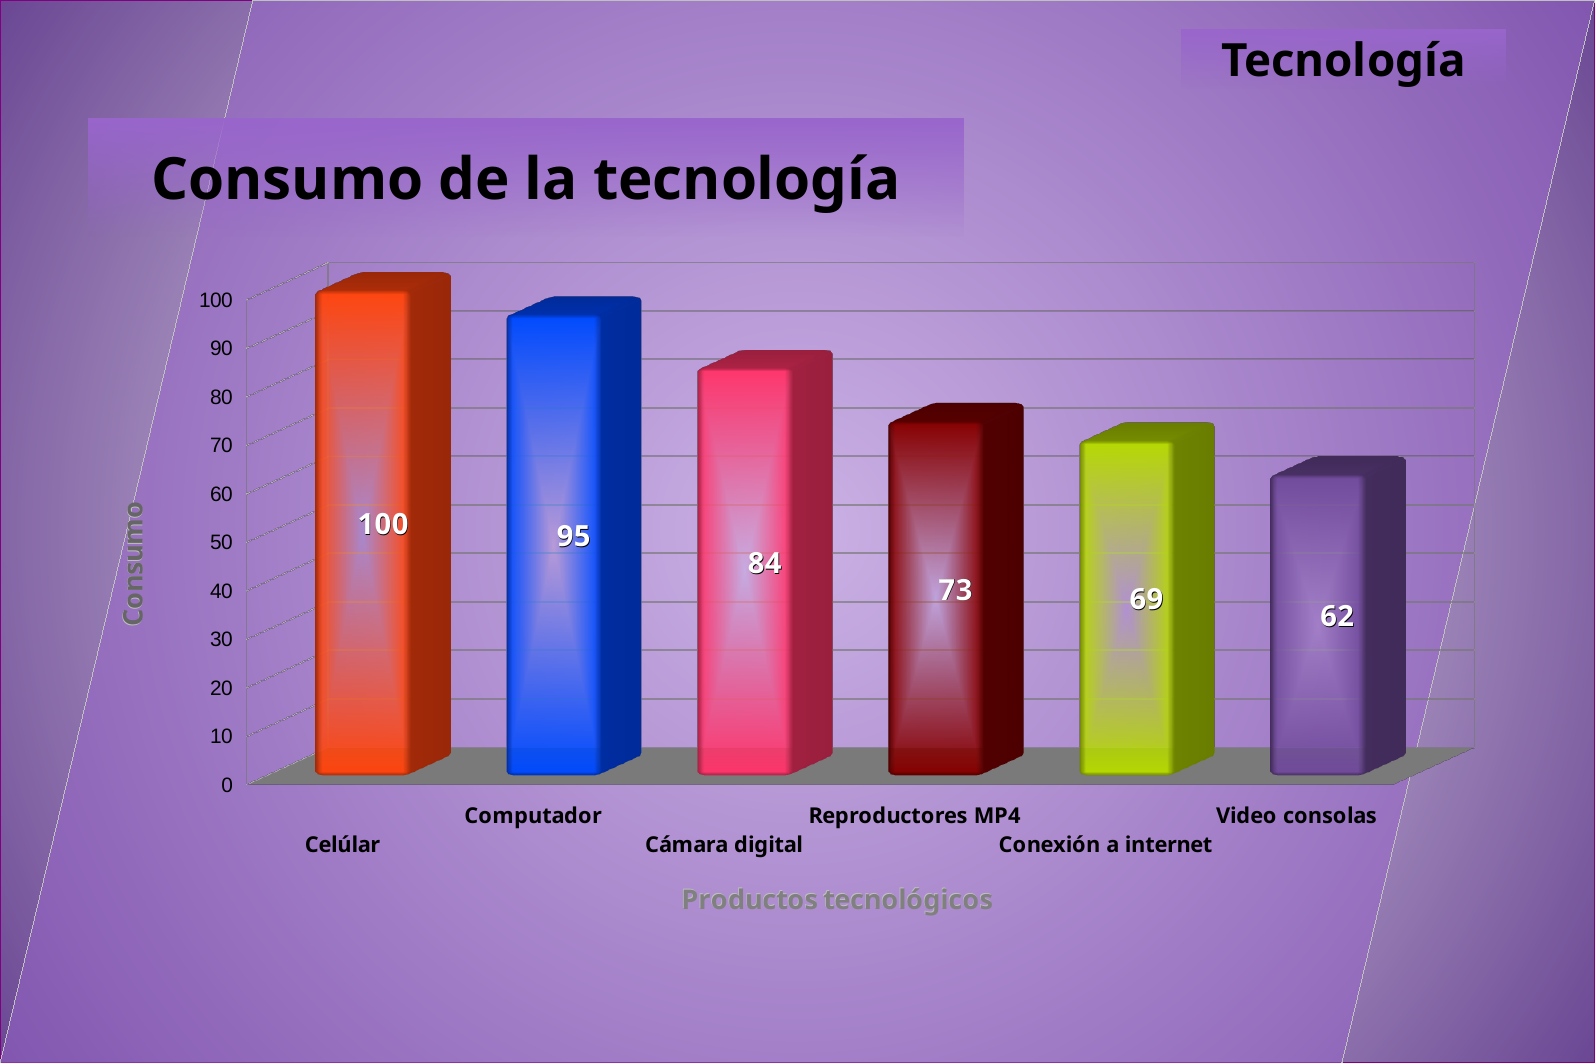

Tecnología
Consumo de la tecnología
[unsupported chart]